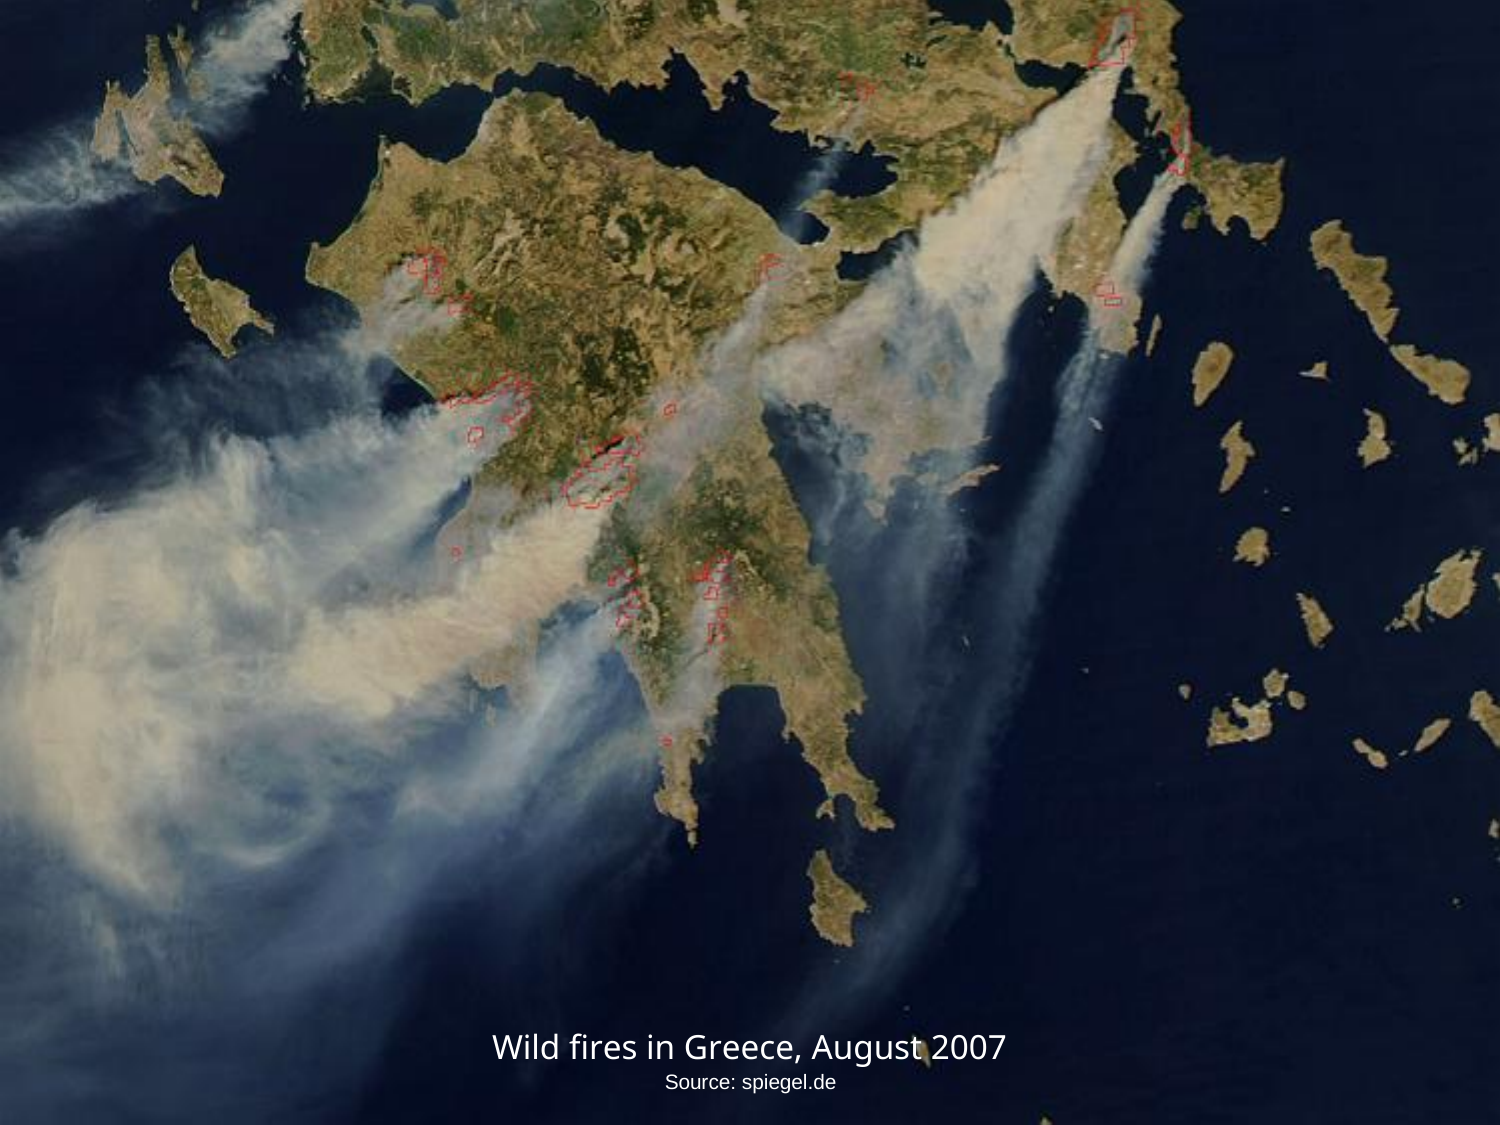

#
Wild fires in Greece, August 2007
Source: spiegel.de